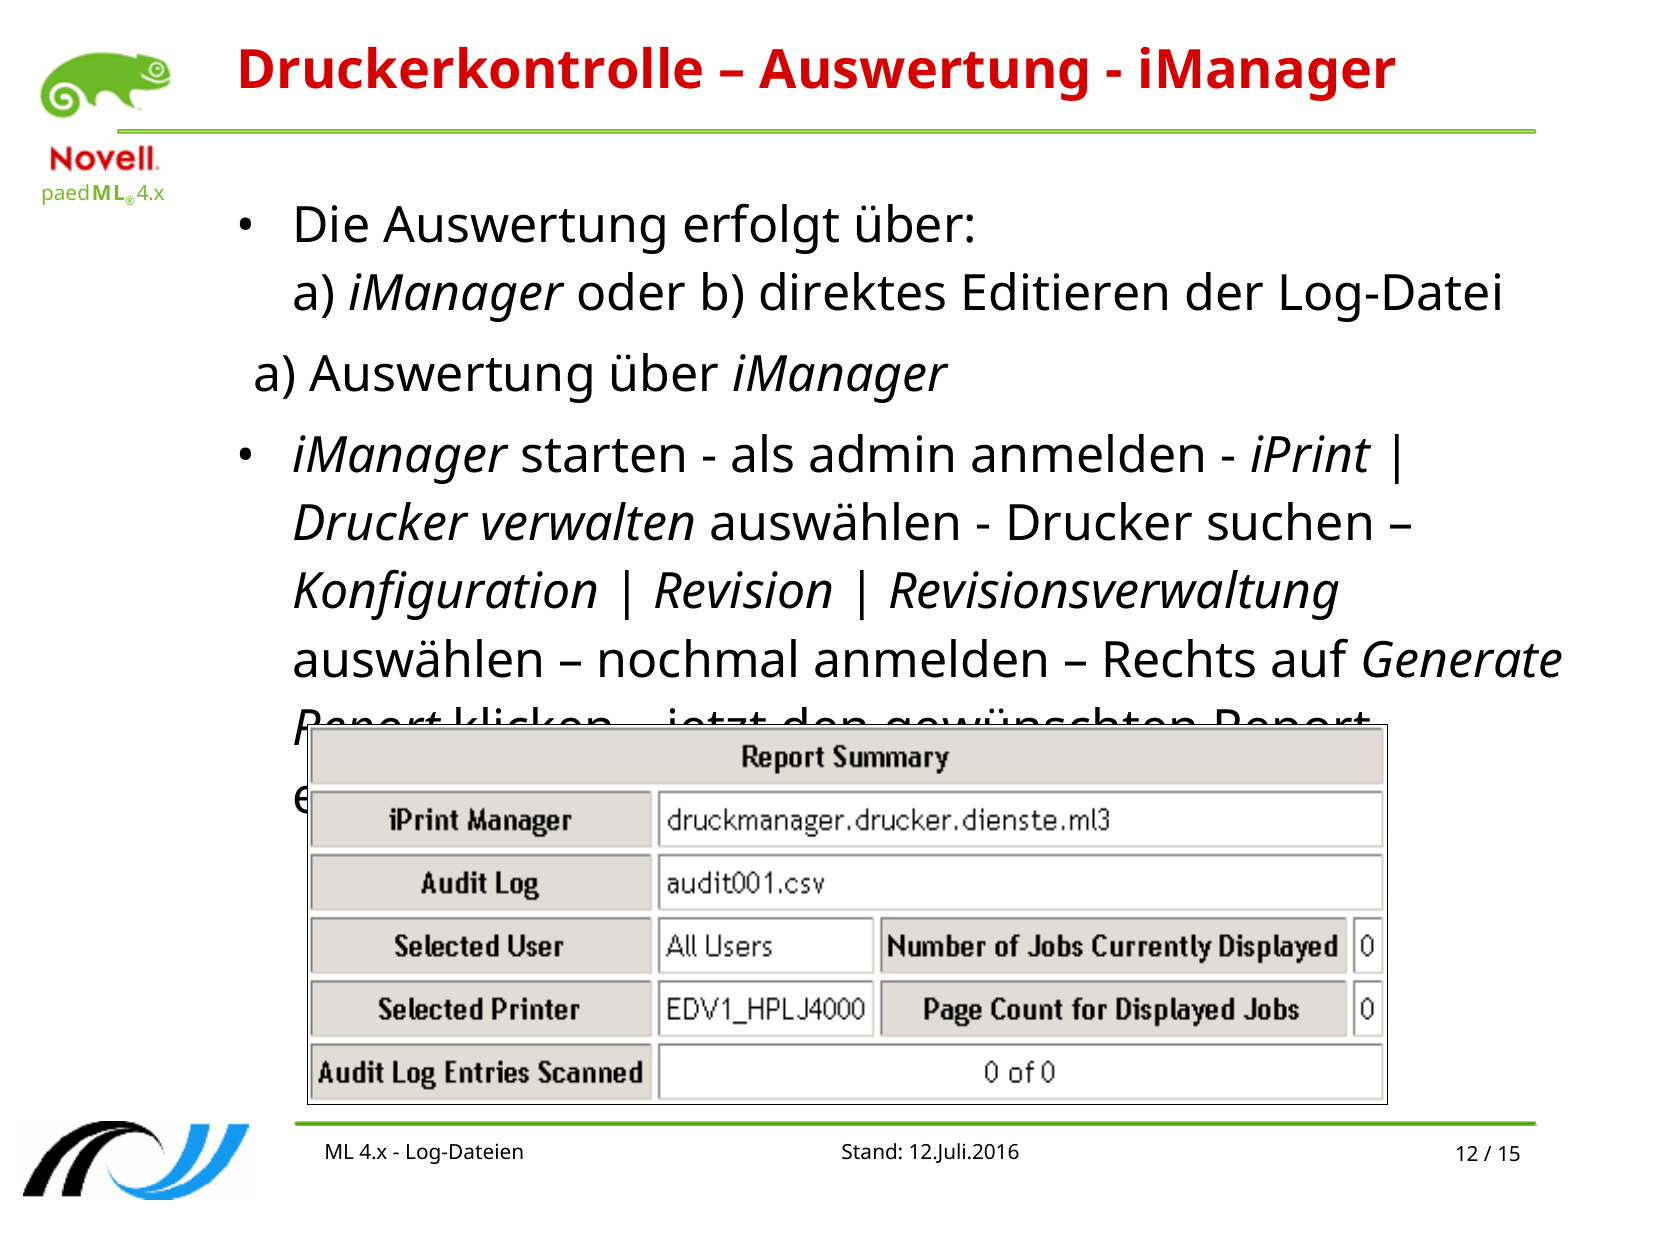

# Druckerkontrolle – Auswertung - iManager
Die Auswertung erfolgt über:
a) iManager oder b) direktes Editieren der Log-Datei
a) Auswertung über iManager
iManager starten - als admin anmelden - iPrint | Drucker verwalten auswählen - Drucker suchen – Konfiguration | Revision | Revisionsverwaltung auswählen – nochmal anmelden – Rechts auf Generate Report klicken – jetzt den gewünschten Report erzeugen!
ML 4.x - Log-Dateien
12.Juli.2016
12